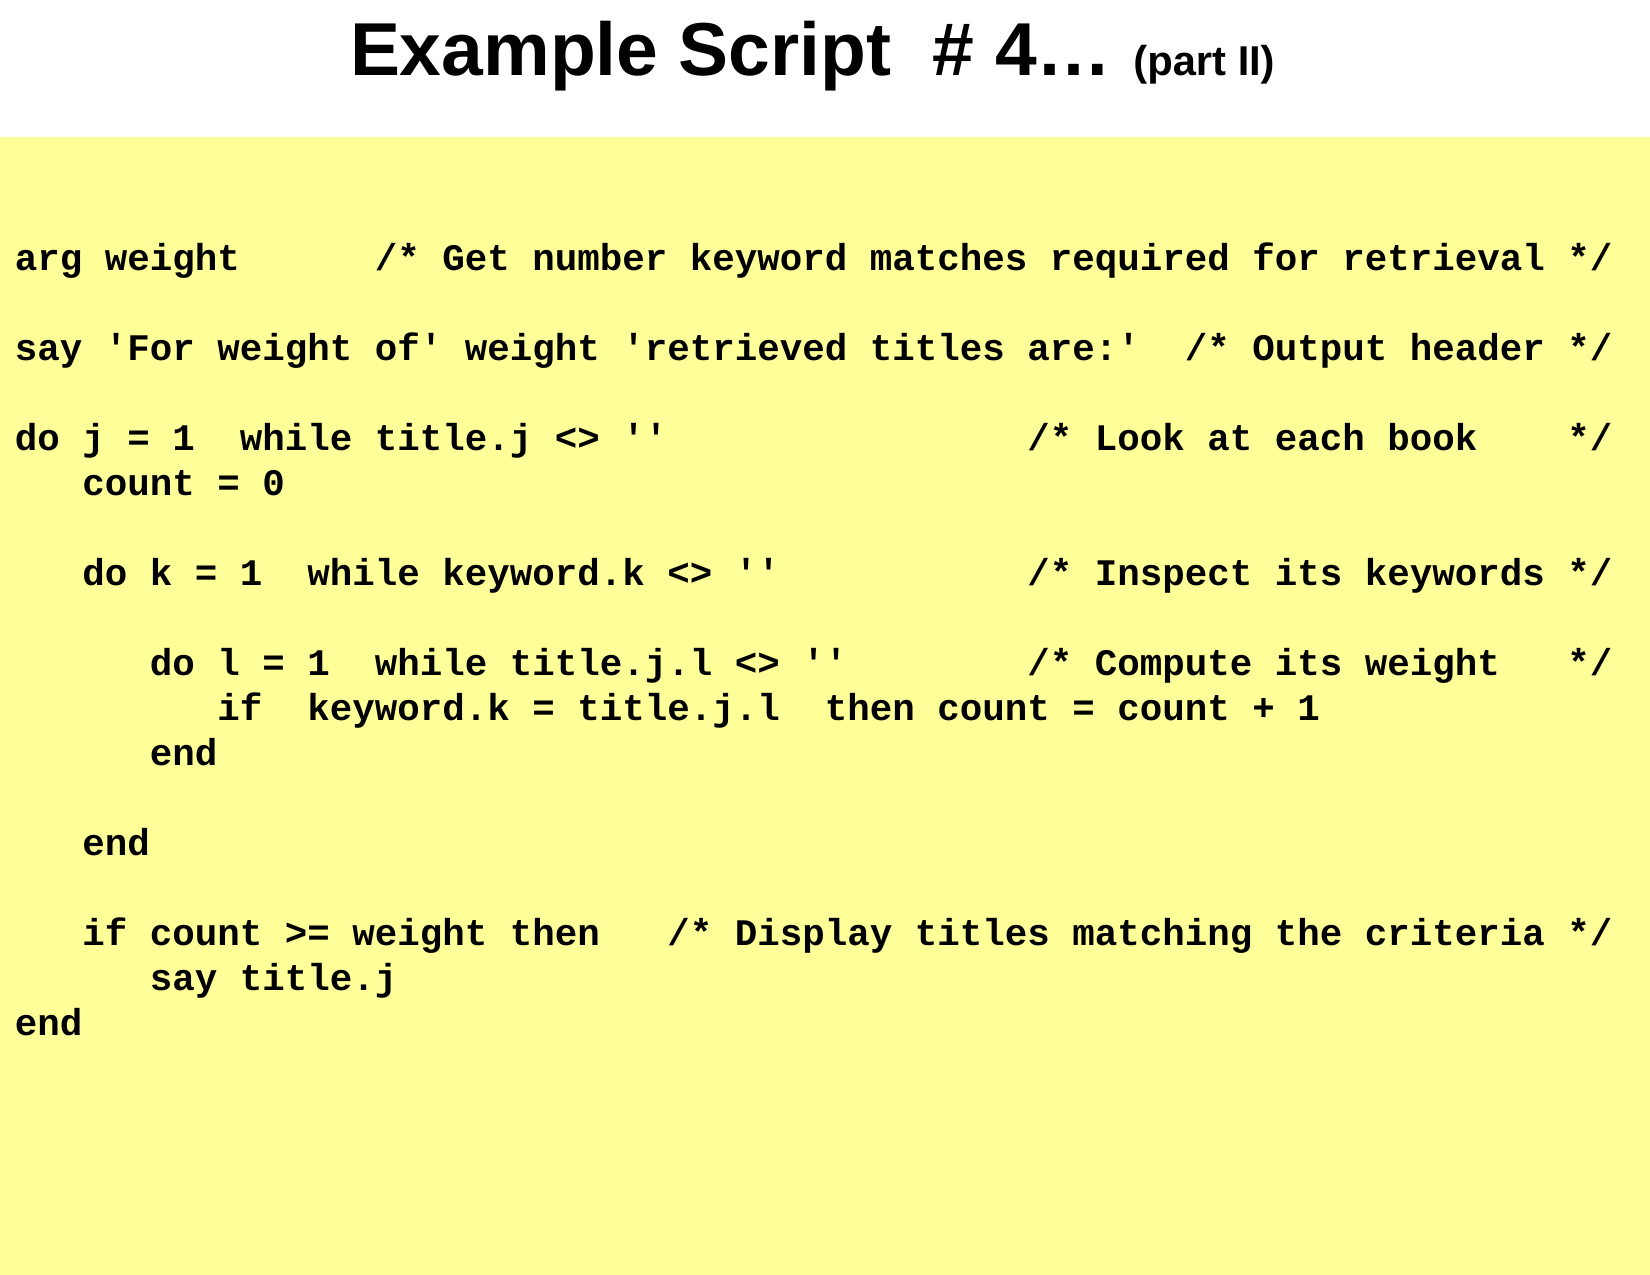

Example Script # 4… (part II)
arg weight /* Get number keyword matches required for retrieval */
say 'For weight of' weight 'retrieved titles are:' /* Output header */
do j = 1 while title.j <> '' /* Look at each book */
 count = 0
 do k = 1 while keyword.k <> '' /* Inspect its keywords */
 do l = 1 while title.j.l <> '' /* Compute its weight */
 if keyword.k = title.j.l then count = count + 1
 end
 end
 if count >= weight then /* Display titles matching the criteria */
 say title.j
end